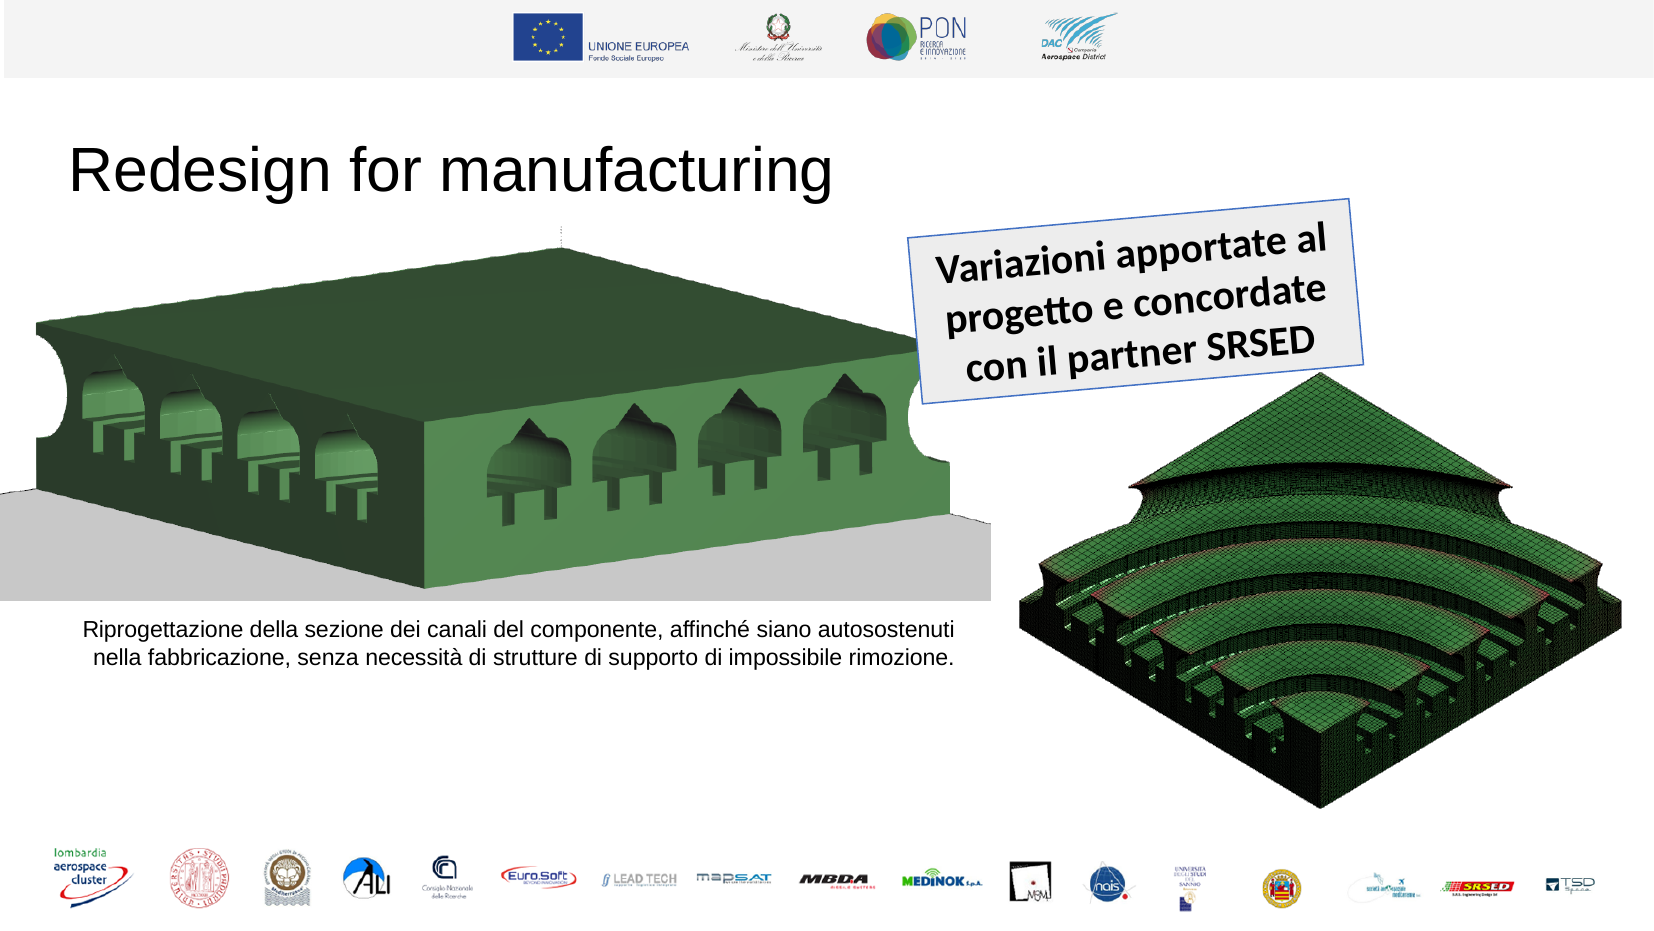

Redesign for manufacturing
Variazioni apportate al progetto e concordate con il partner SRSED
Riprogettazione della sezione dei canali del componente, affinché siano autosostenuti nella fabbricazione, senza necessità di strutture di supporto di impossibile rimozione.